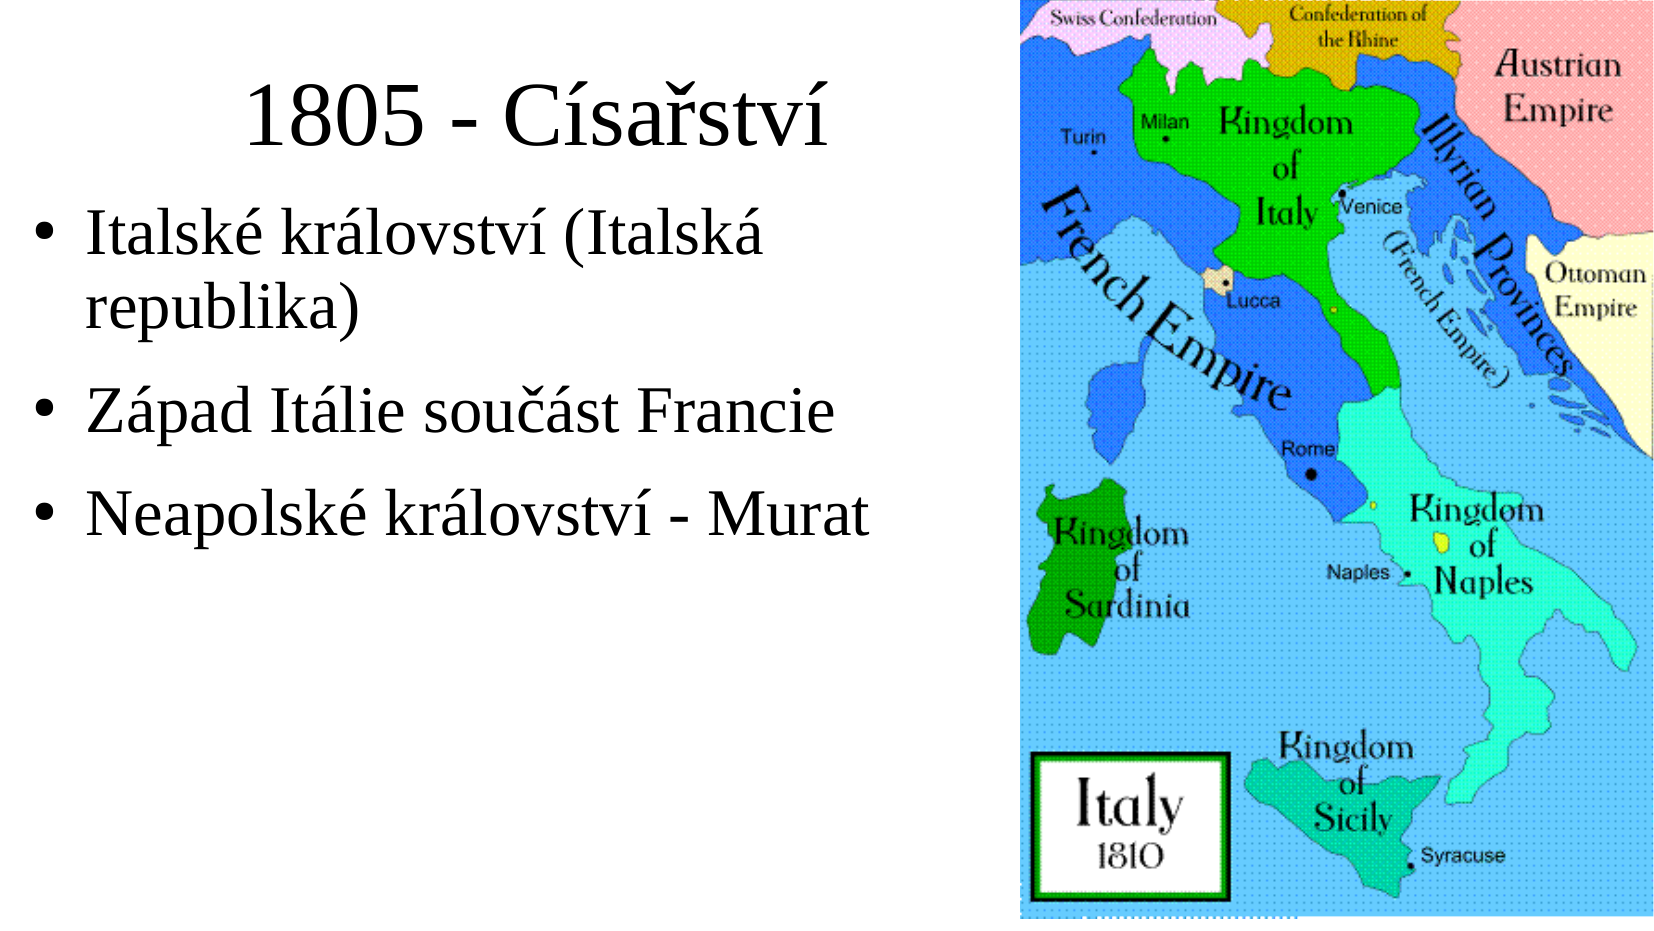

# 1805 - Císařství
Italské království (Italská republika)
Západ Itálie součást Francie
Neapolské království - Murat